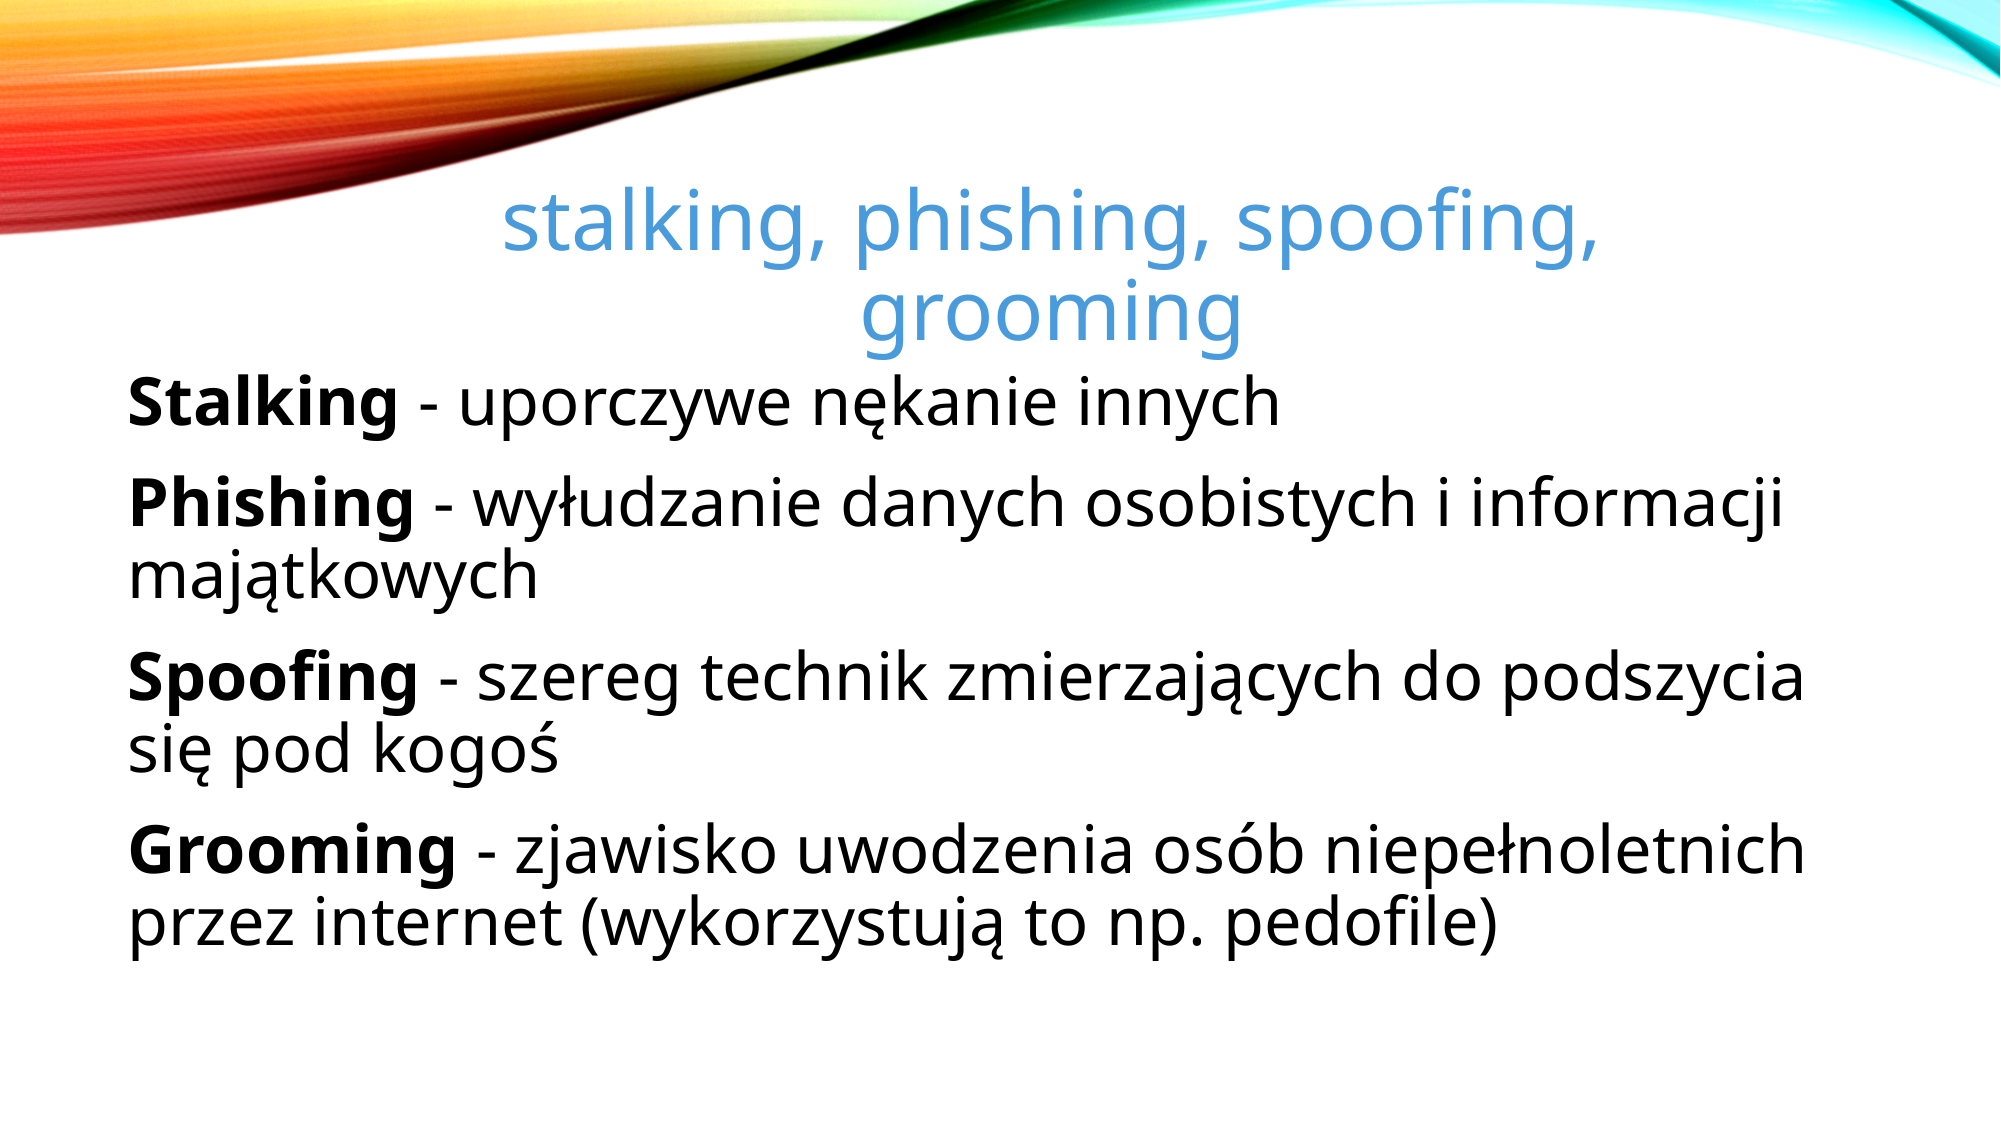

# stalking, phishing, spoofing, grooming
Stalking - uporczywe nękanie innych
Phishing - wyłudzanie danych osobistych i informacji majątkowych
Spoofing - szereg technik zmierzających do podszycia się pod kogoś
Grooming - zjawisko uwodzenia osób niepełnoletnich przez internet (wykorzystują to np. pedofile)